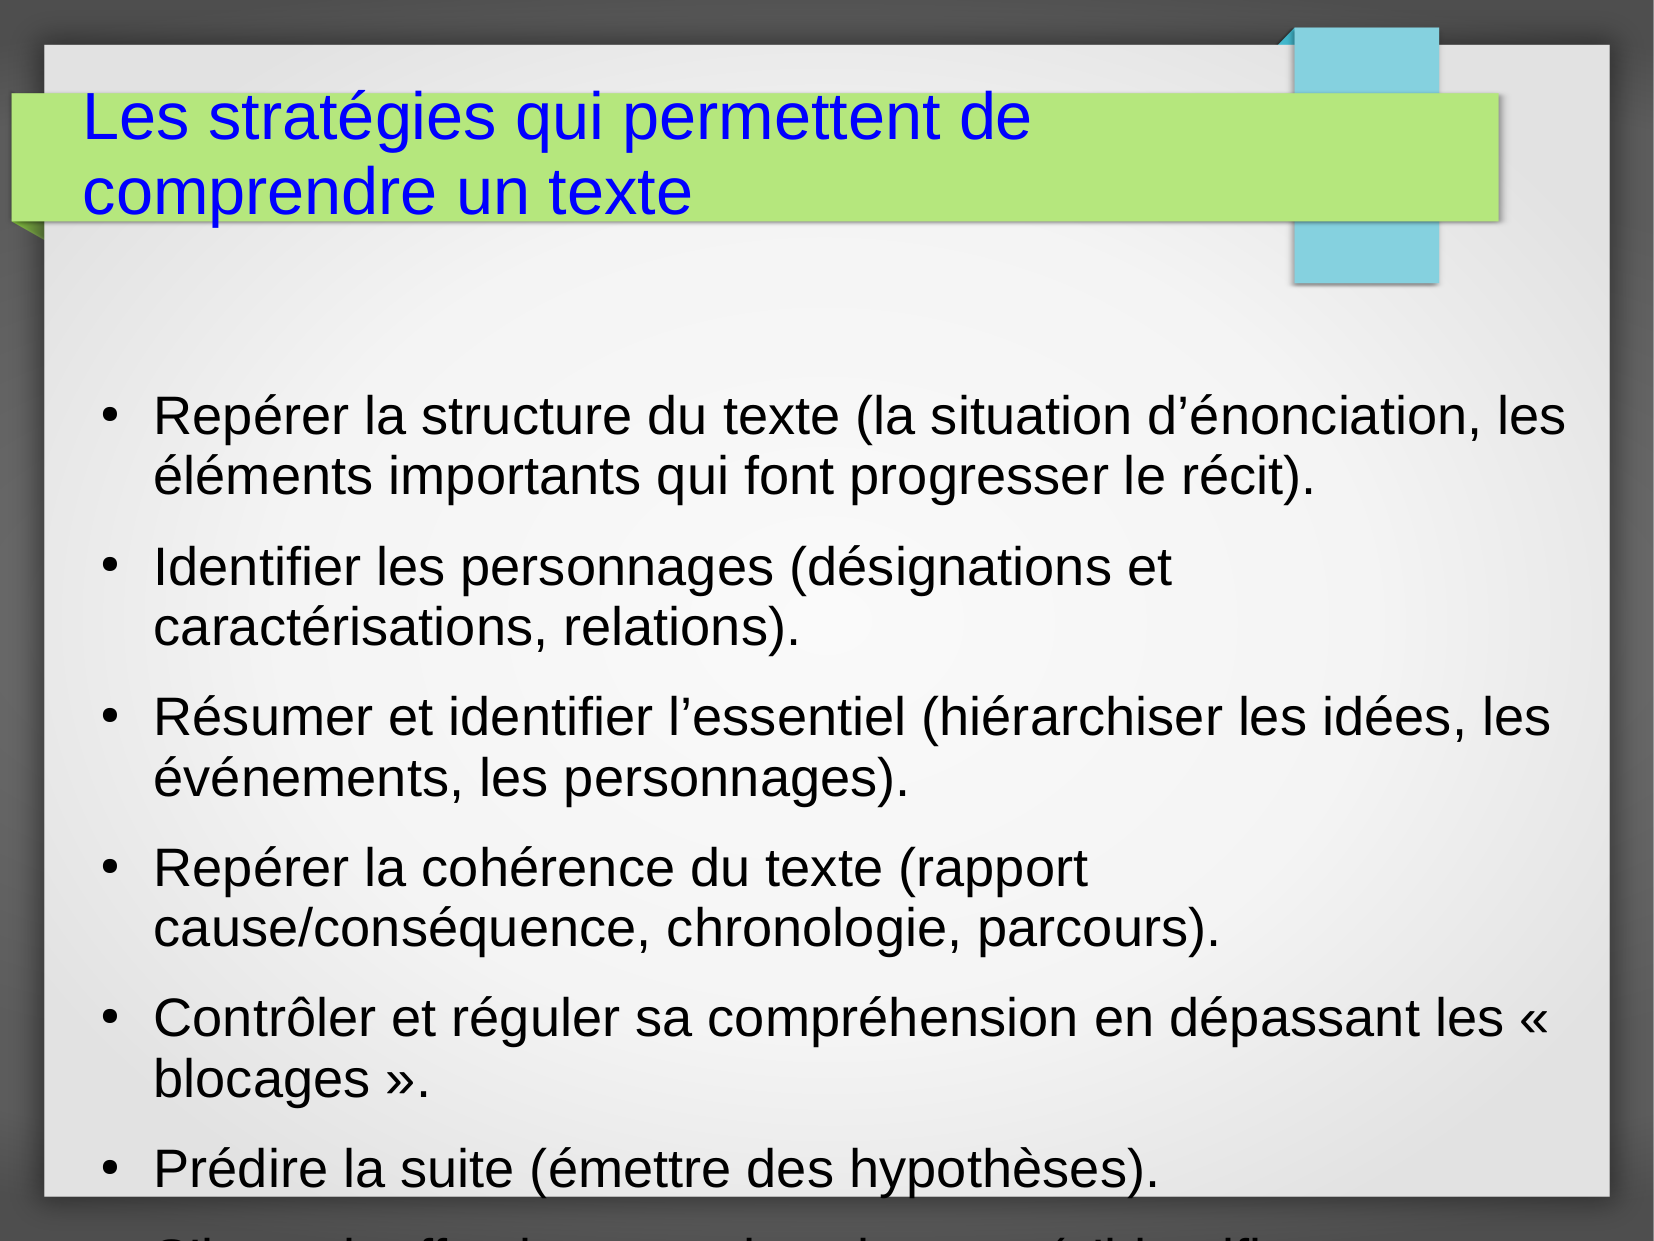

# Les stratégies qui permettent de comprendre un texte
Repérer la structure du texte (la situation d’énonciation, les éléments importants qui font progresser le récit).
Identifier les personnages (désignations et caractérisations, relations).
Résumer et identifier l’essentiel (hiérarchiser les idées, les événements, les personnages).
Repérer la cohérence du texte (rapport cause/conséquence, chronologie, parcours).
Contrôler et réguler sa compréhension en dépassant les « blocages ».
Prédire la suite (émettre des hypothèses).
S’investir affectivement dans le texte (s’identifier aux personnages).
Prendre du recul (porter un avis, analyser et critiquer)